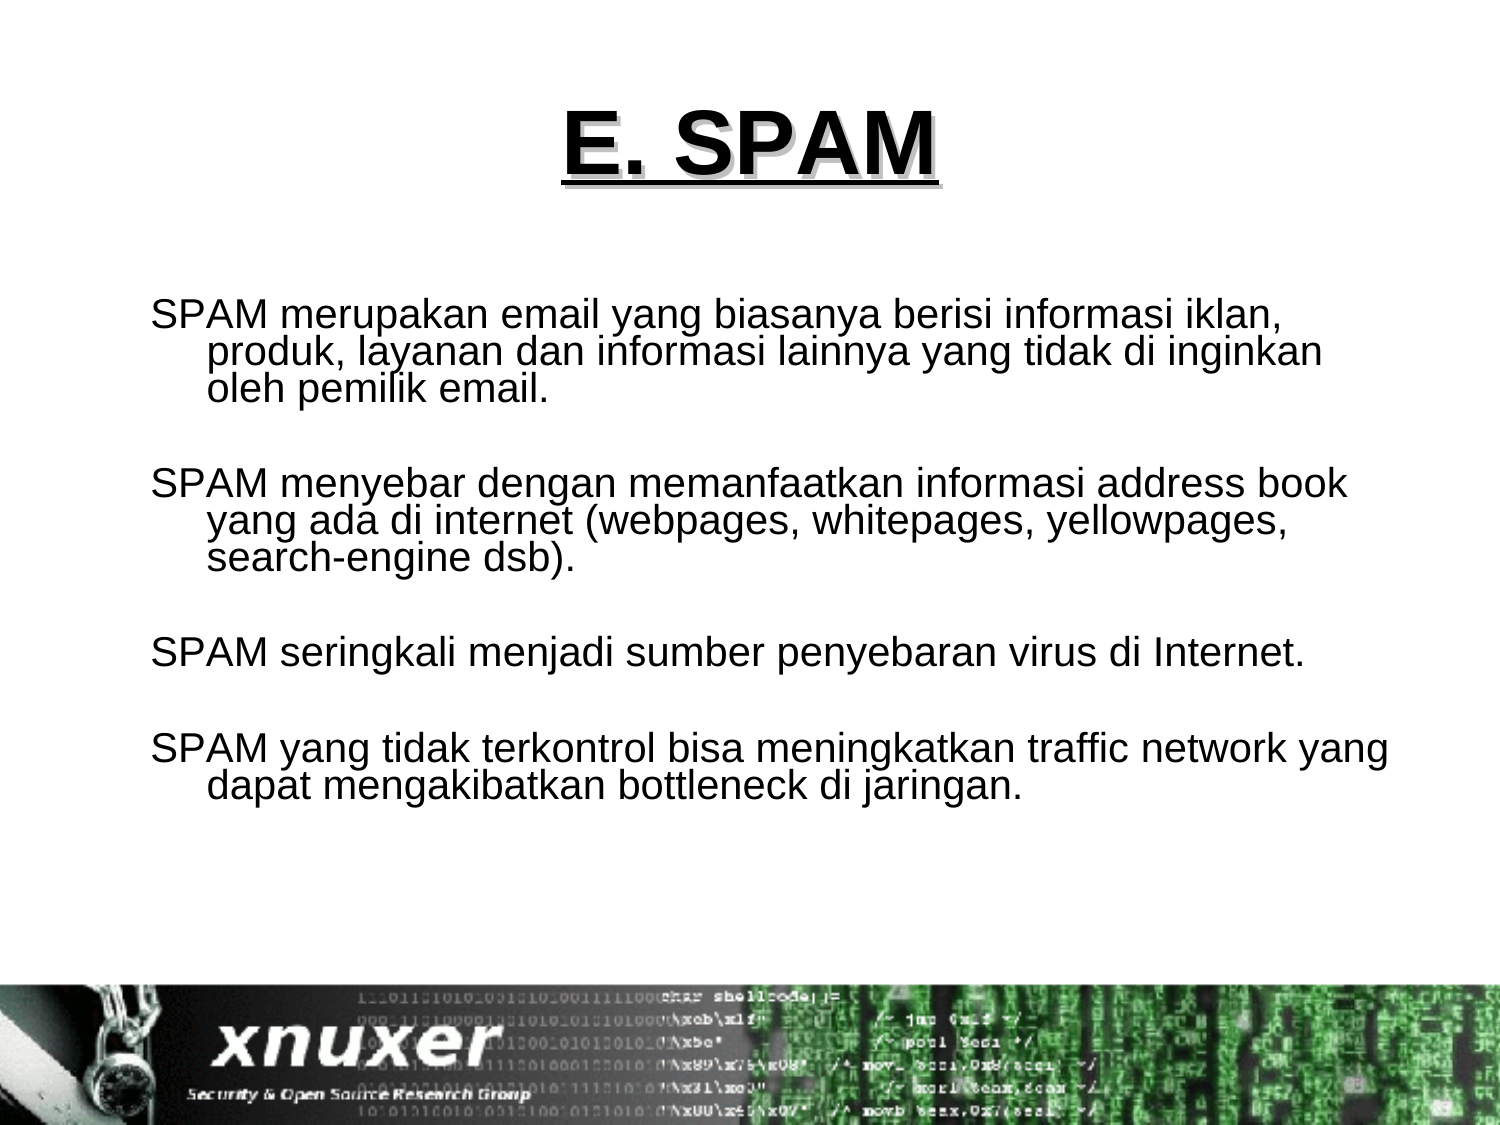

# E. SPAM
SPAM merupakan email yang biasanya berisi informasi iklan, produk, layanan dan informasi lainnya yang tidak di inginkan oleh pemilik email.
SPAM menyebar dengan memanfaatkan informasi address book yang ada di internet (webpages, whitepages, yellowpages, search-engine dsb).
SPAM seringkali menjadi sumber penyebaran virus di Internet.
SPAM yang tidak terkontrol bisa meningkatkan traffic network yang dapat mengakibatkan bottleneck di jaringan.